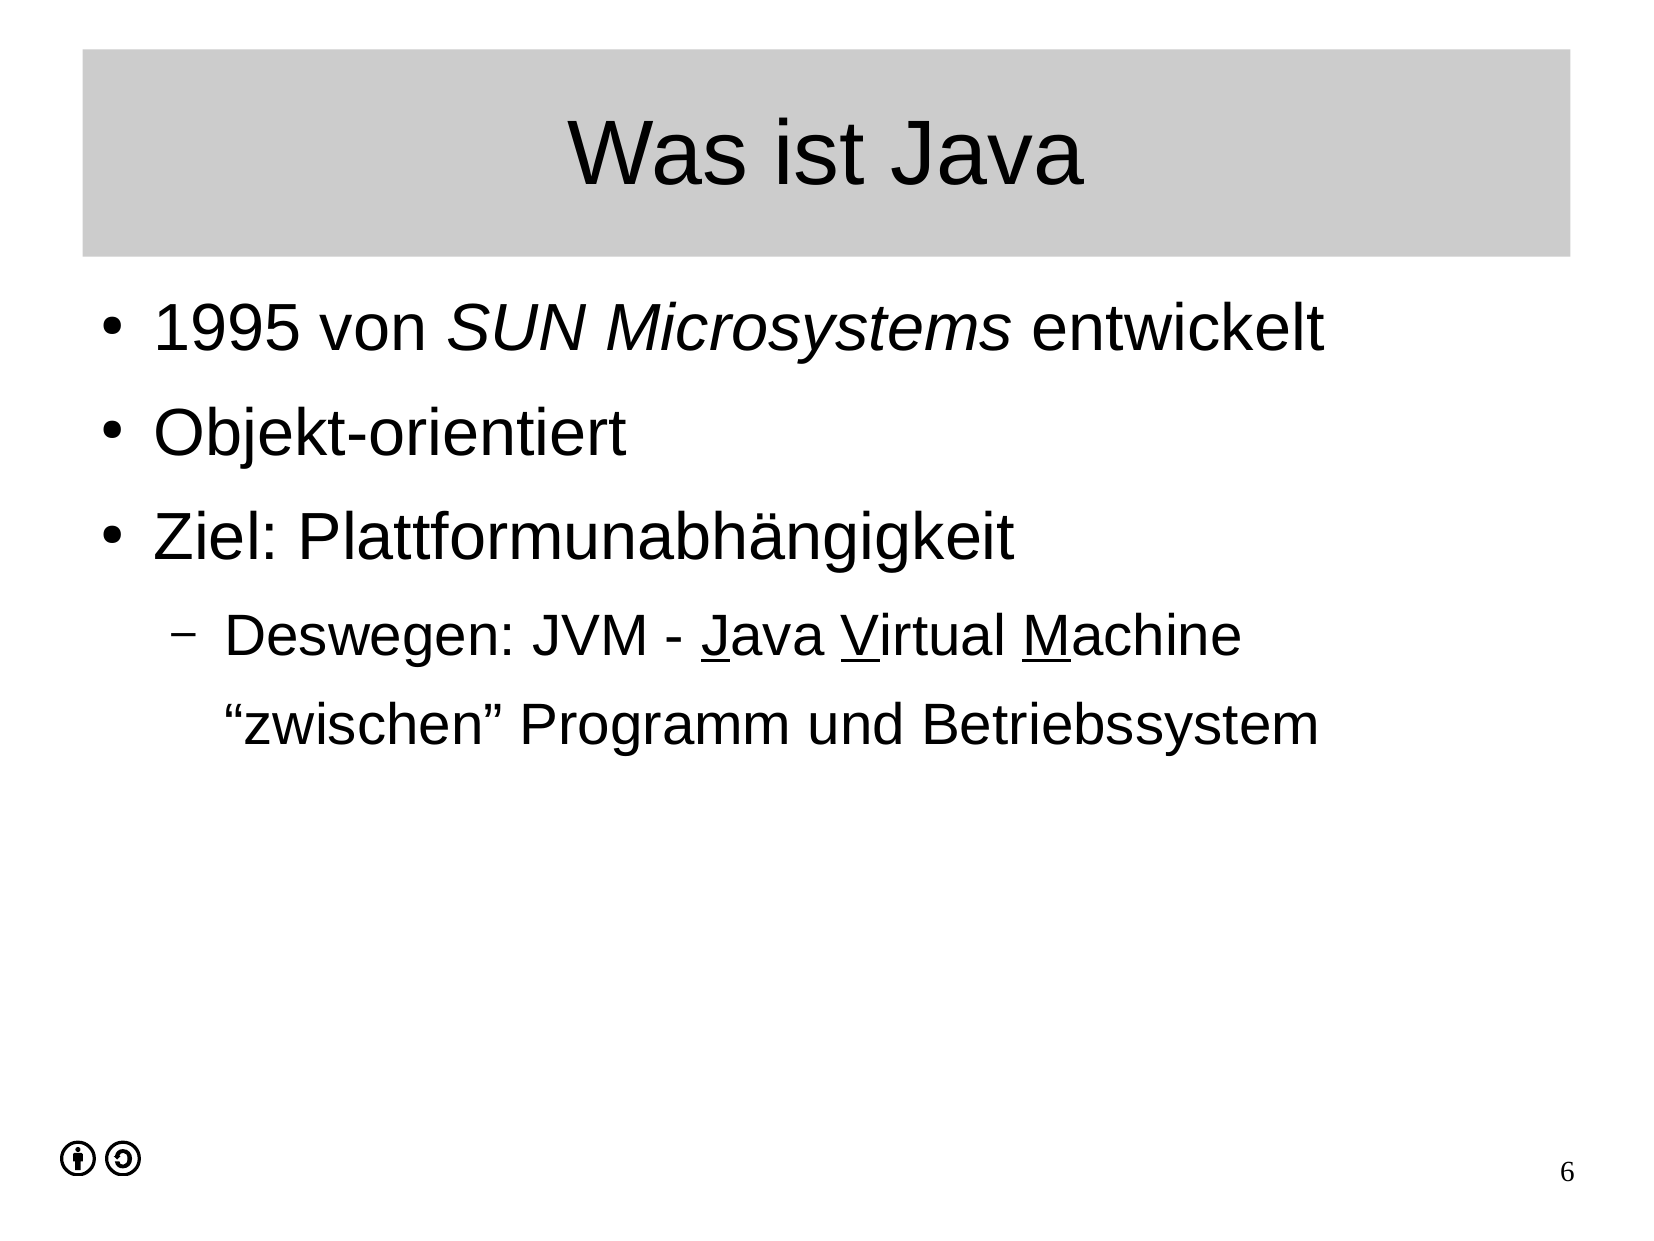

# Was ist Java
1995 von SUN Microsystems entwickelt
Objekt-orientiert
Ziel: Plattformunabhängigkeit
Deswegen: JVM - Java Virtual Machine
“zwischen” Programm und Betriebssystem
6